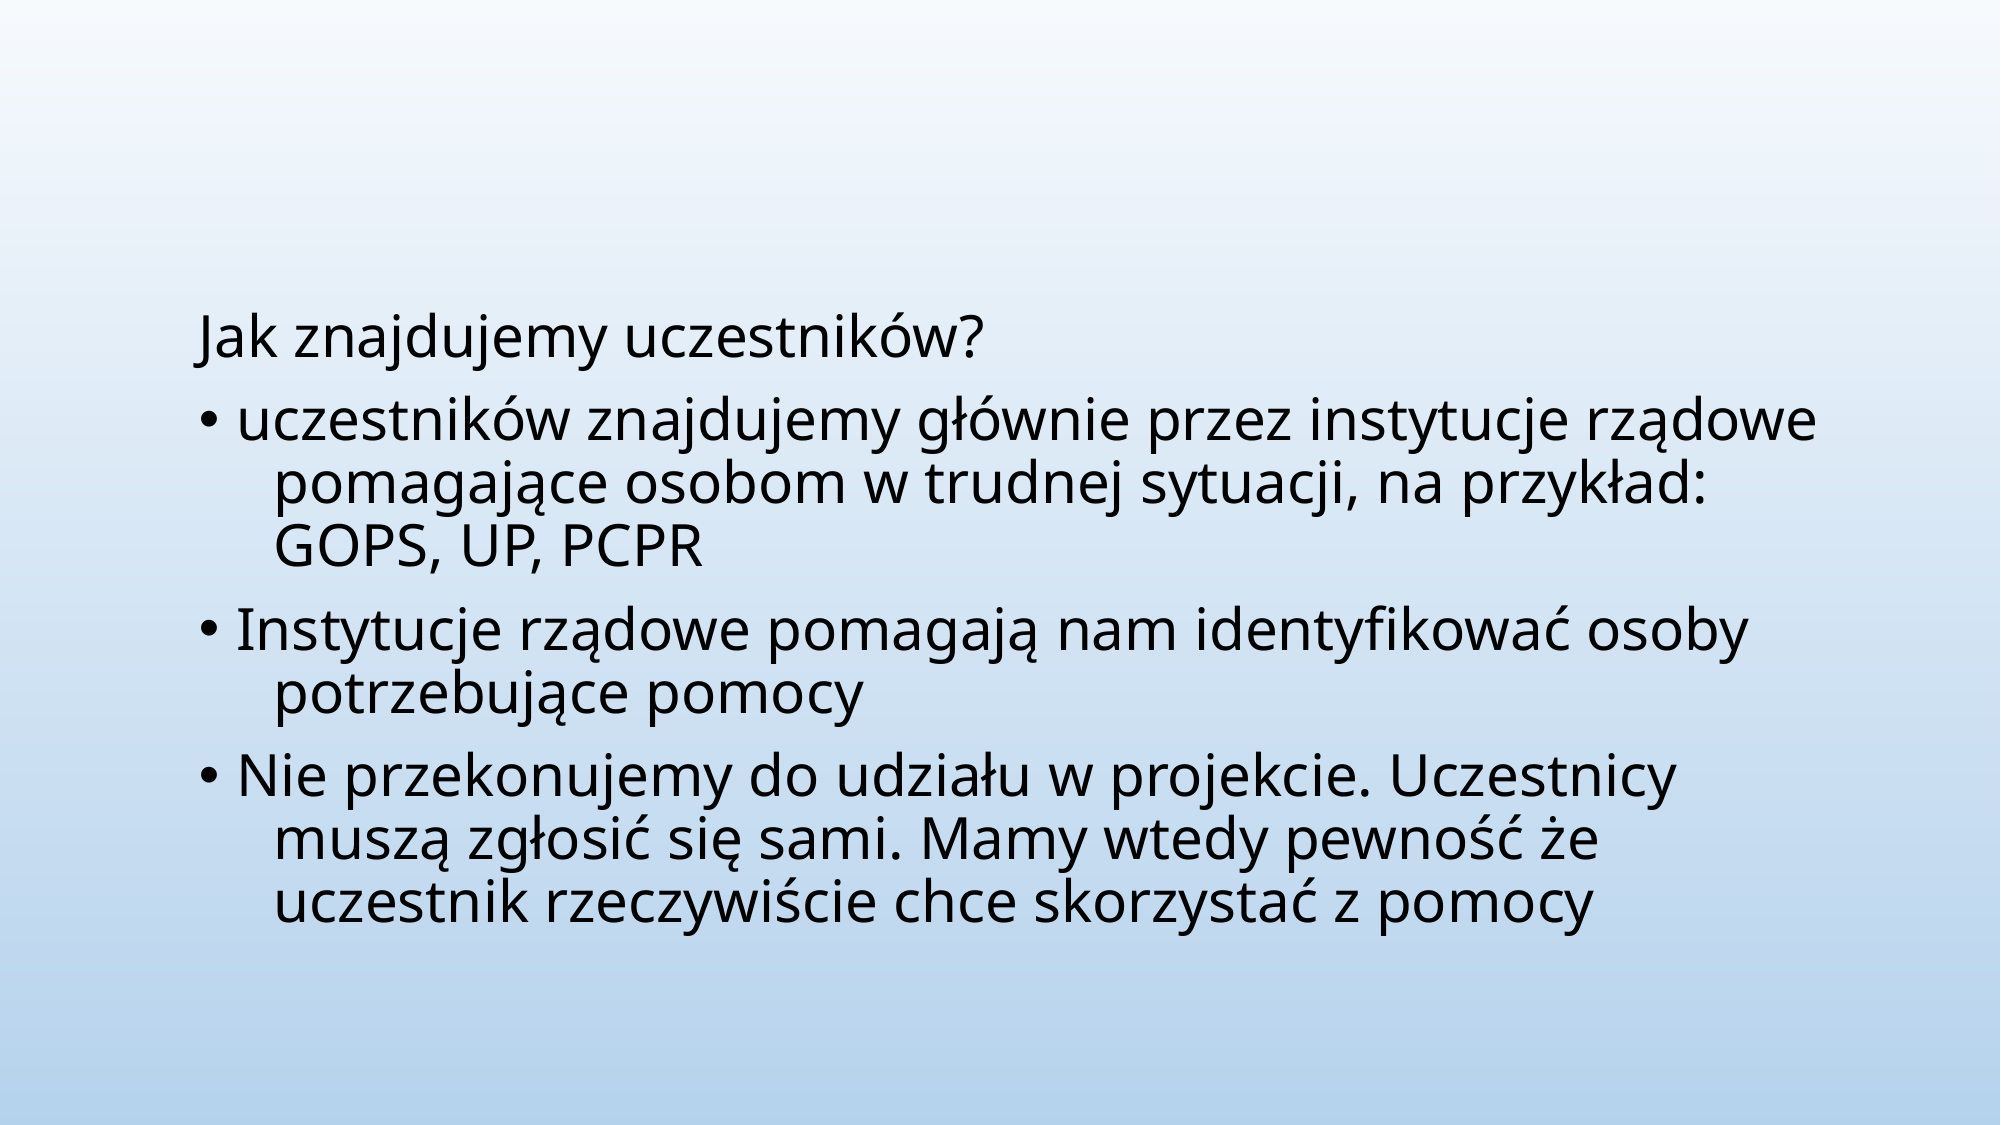

#
Jak znajdujemy uczestników?
uczestników znajdujemy głównie przez instytucje rządowe pomagające osobom w trudnej sytuacji, na przykład: GOPS, UP, PCPR
Instytucje rządowe pomagają nam identyfikować osoby potrzebujące pomocy
Nie przekonujemy do udziału w projekcie. Uczestnicy muszą zgłosić się sami. Mamy wtedy pewność że uczestnik rzeczywiście chce skorzystać z pomocy